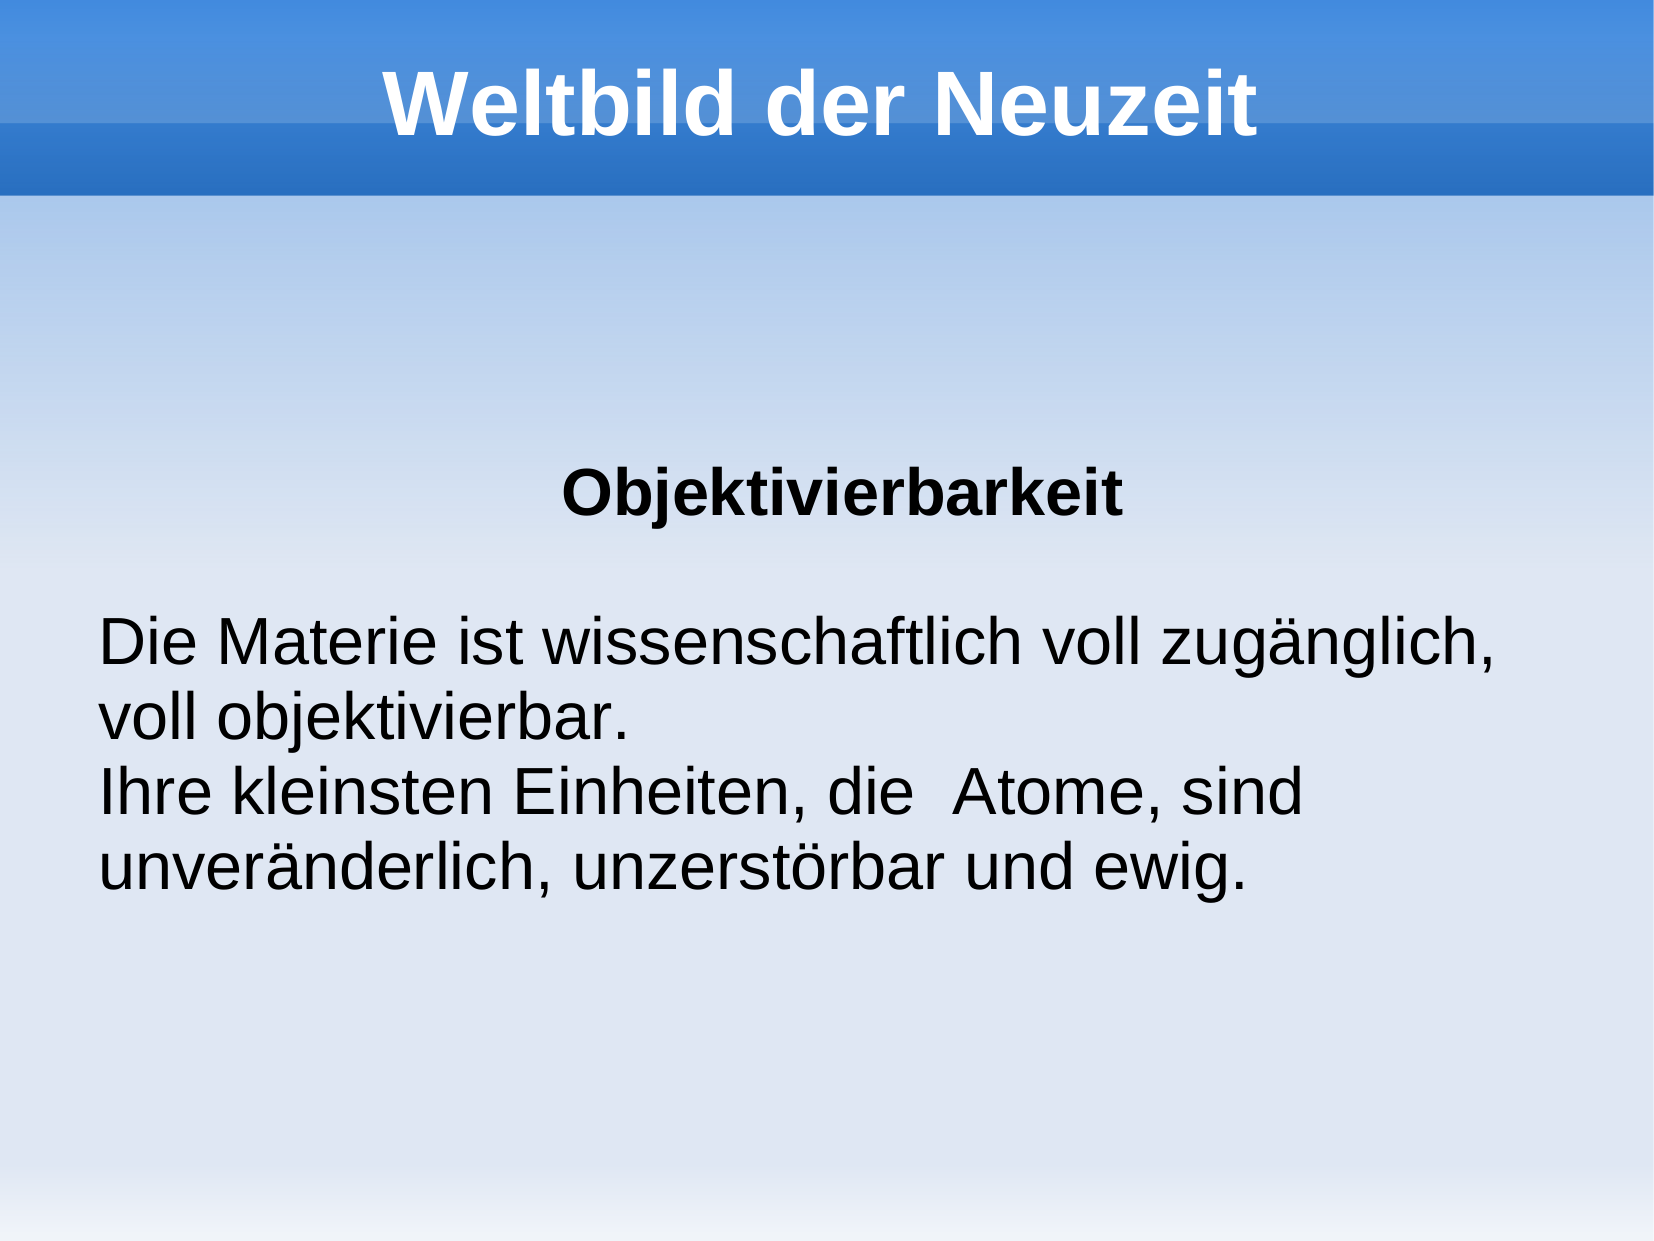

# Weltbild der Neuzeit
Objektivierbarkeit
Die Materie ist wissenschaftlich voll zugänglich, voll objektivierbar.
Ihre kleinsten Einheiten, die Atome, sind unveränderlich, unzerstörbar und ewig.